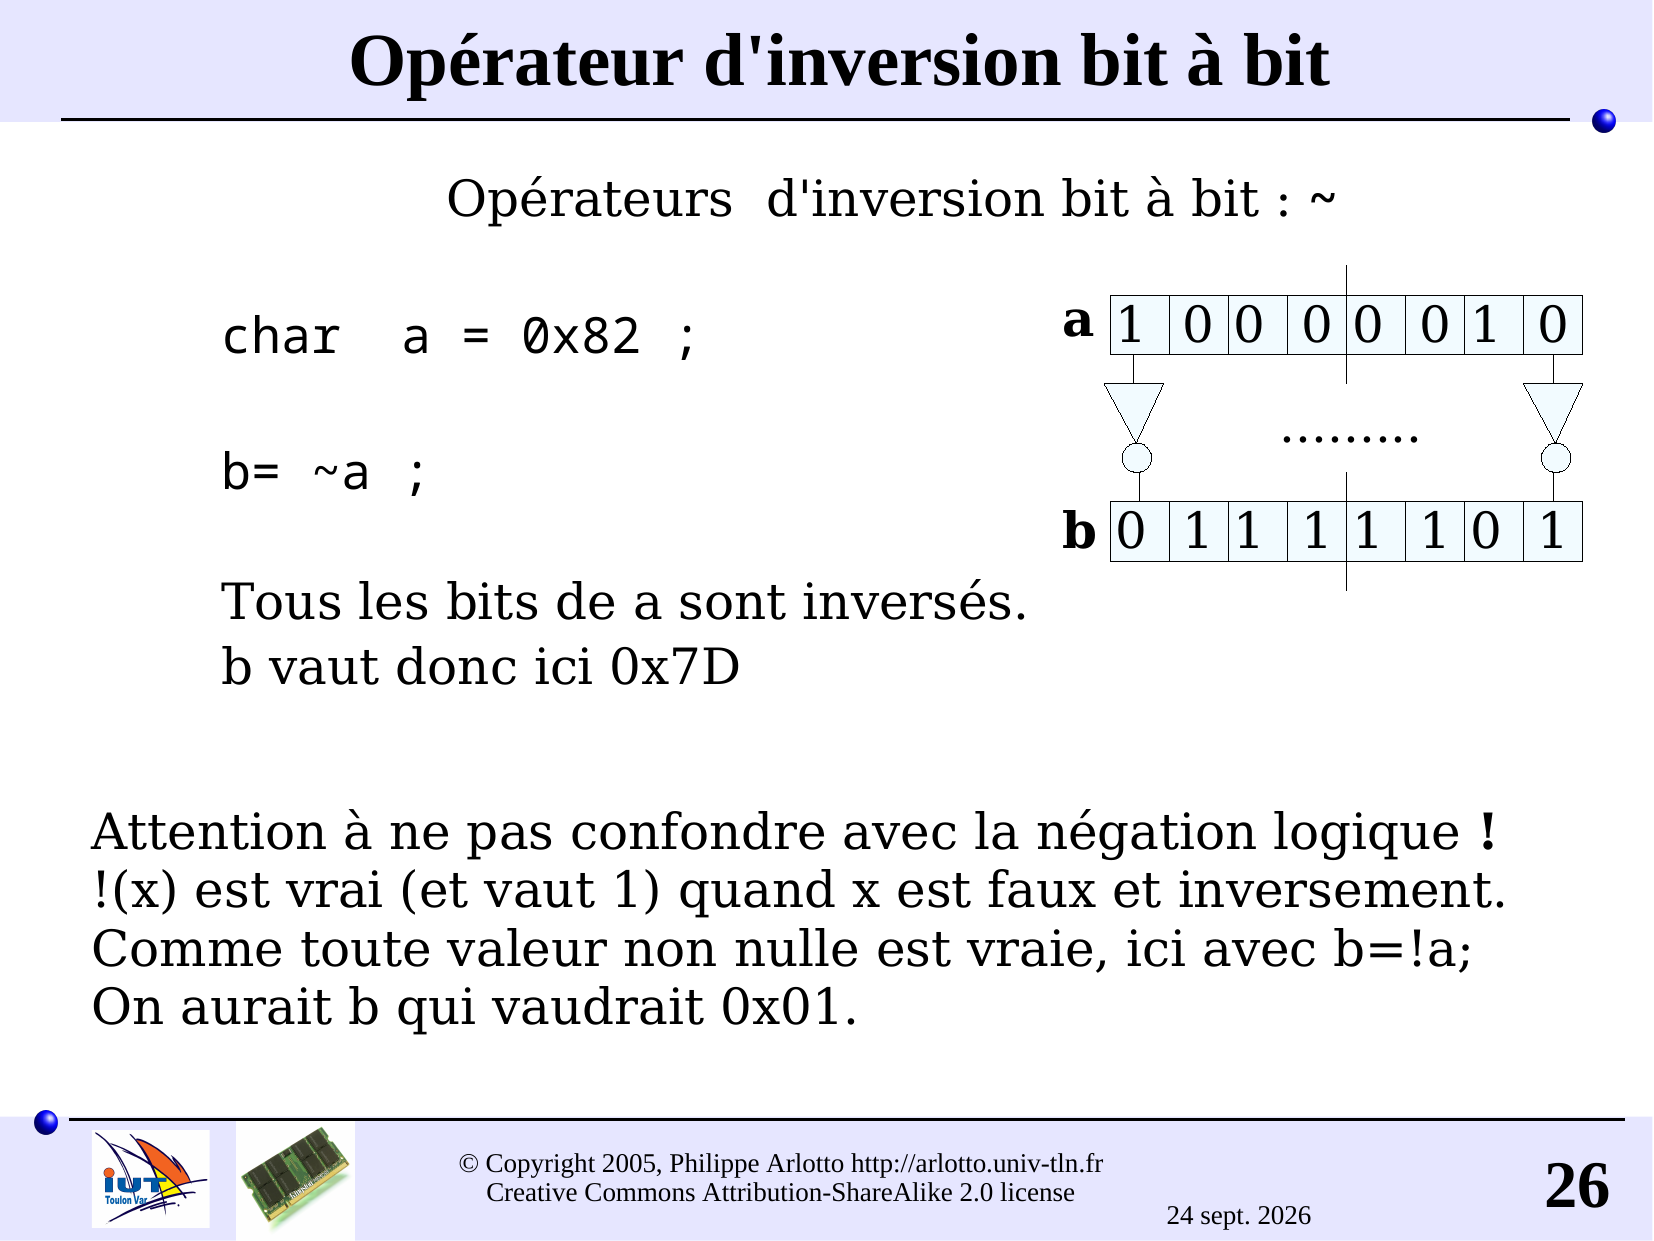

# Opérateur d'inversion bit à bit
			Opérateurs d'inversion bit à bit : ~
char a = 0x82 ;
b= ~a ;
Tous les bits de a sont inversés.
b vaut donc ici 0x7D
a
1
0
0
0
0
0
1
0
.........
b
0
1
1
1
1
1
0
1
Attention à ne pas confondre avec la négation logique !
!(x) est vrai (et vaut 1) quand x est faux et inversement.
Comme toute valeur non nulle est vraie, ici avec b=!a;
On aurait b qui vaudrait 0x01.